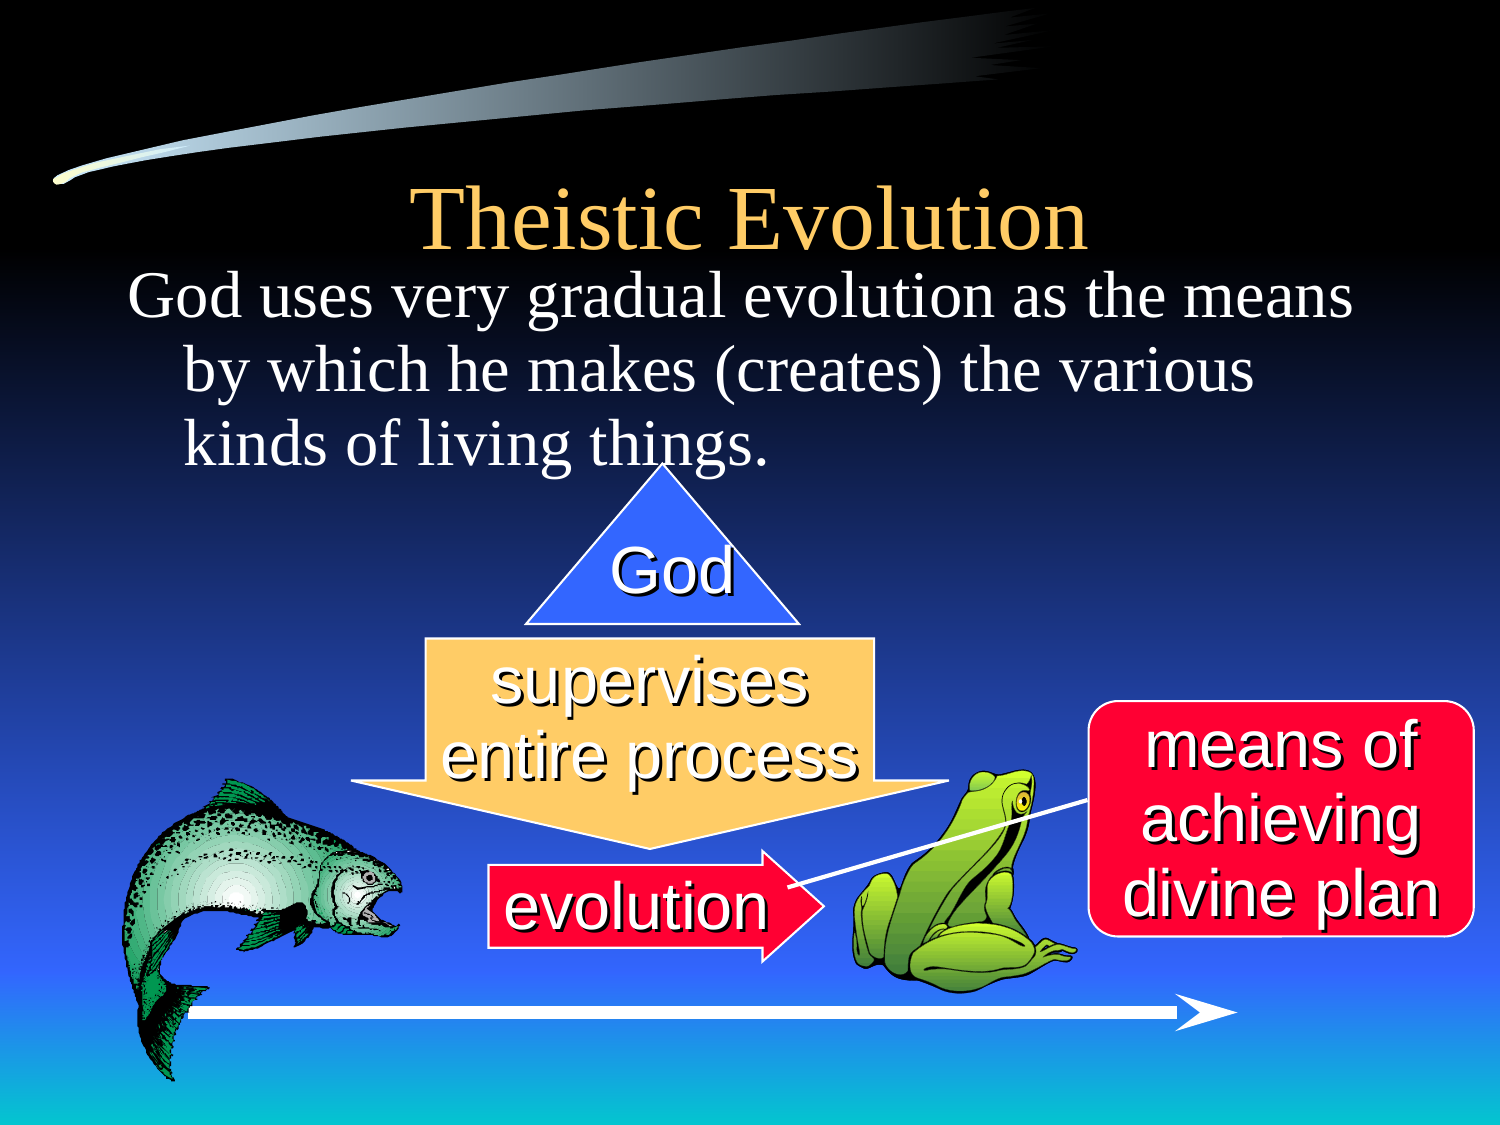

# Theistic Evolution
God uses very gradual evolution as the means by which he makes (creates) the various kinds of living things.
God
supervises
entire process
means of
achieving
divine plan
evolution